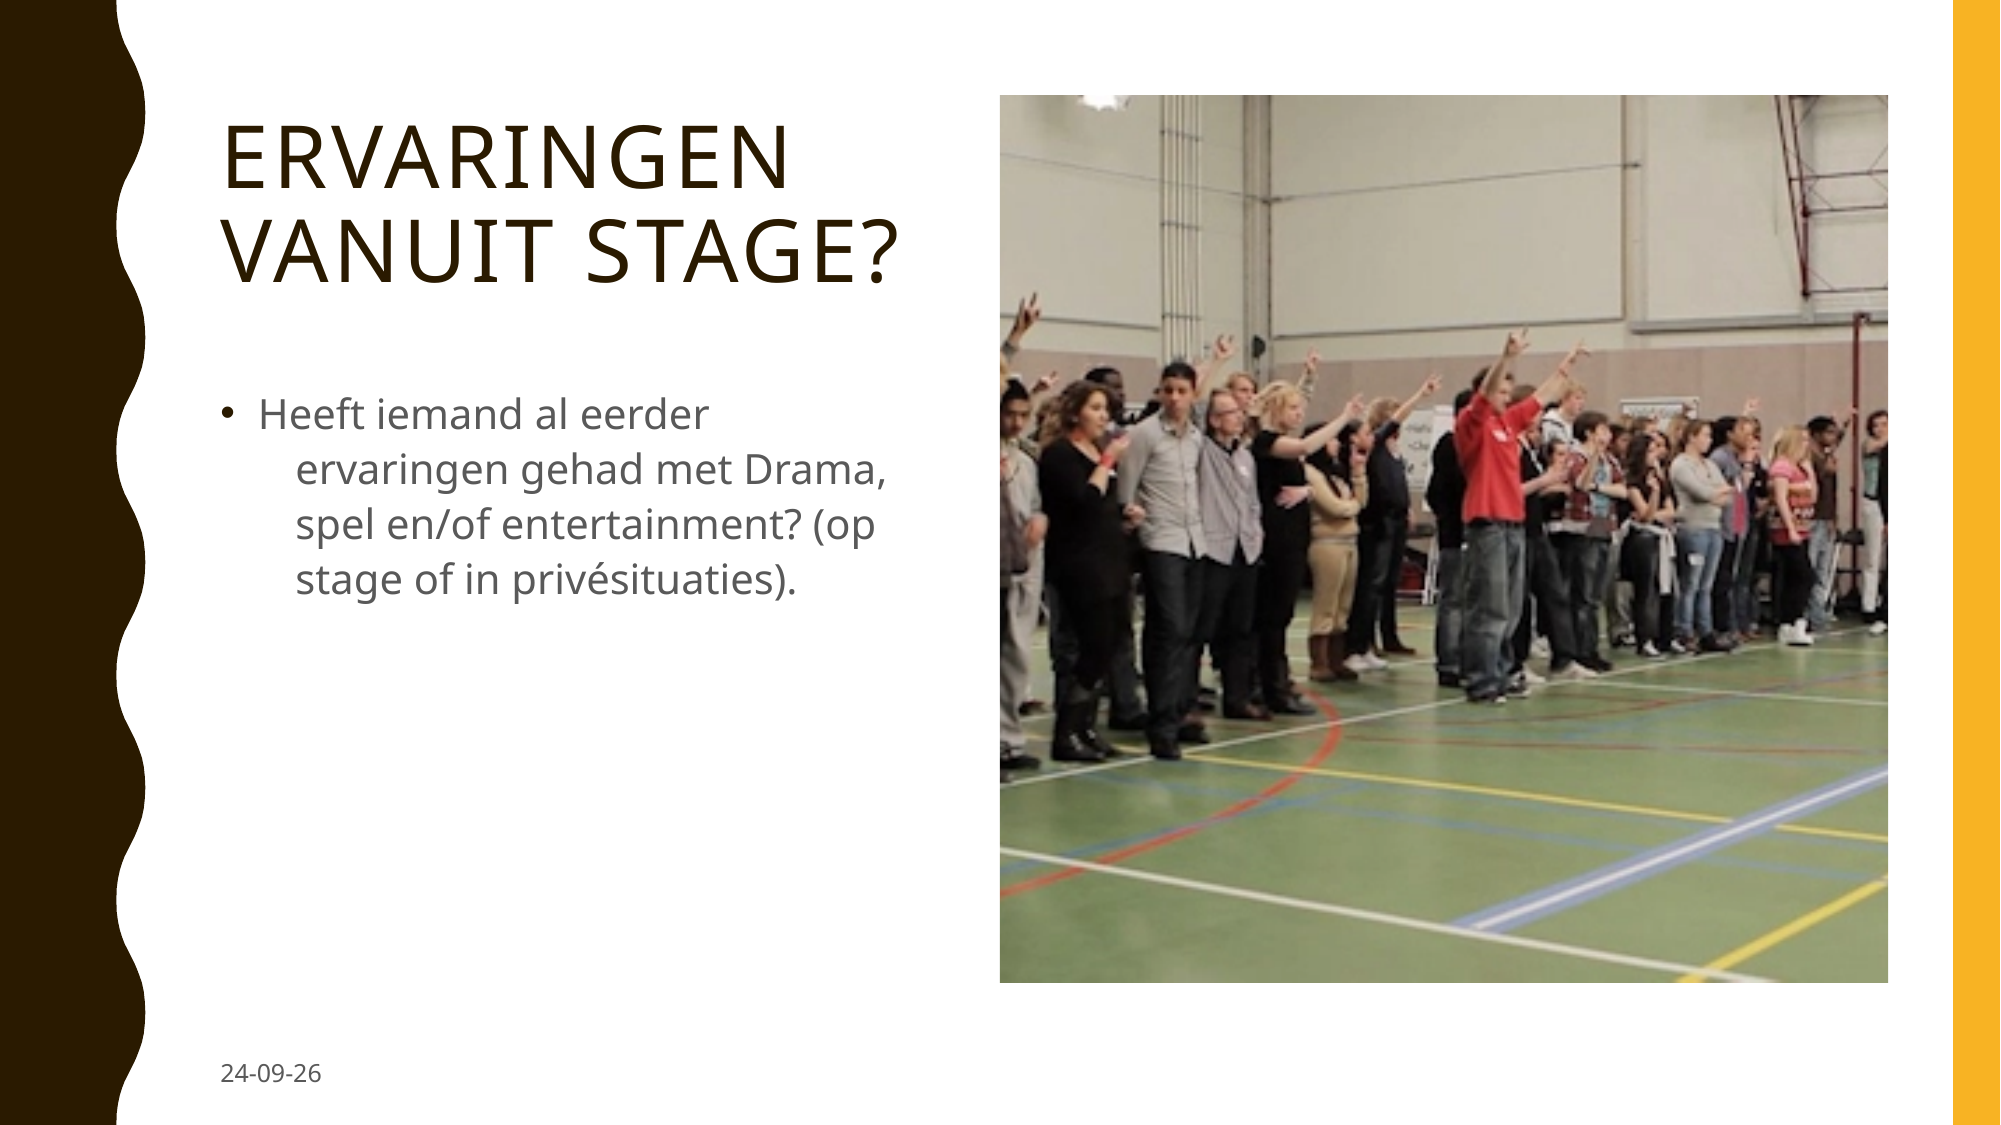

# Ervaringen vanuit stage?
Heeft iemand al eerder ervaringen gehad met Drama, spel en/of entertainment? (op stage of in privésituaties).